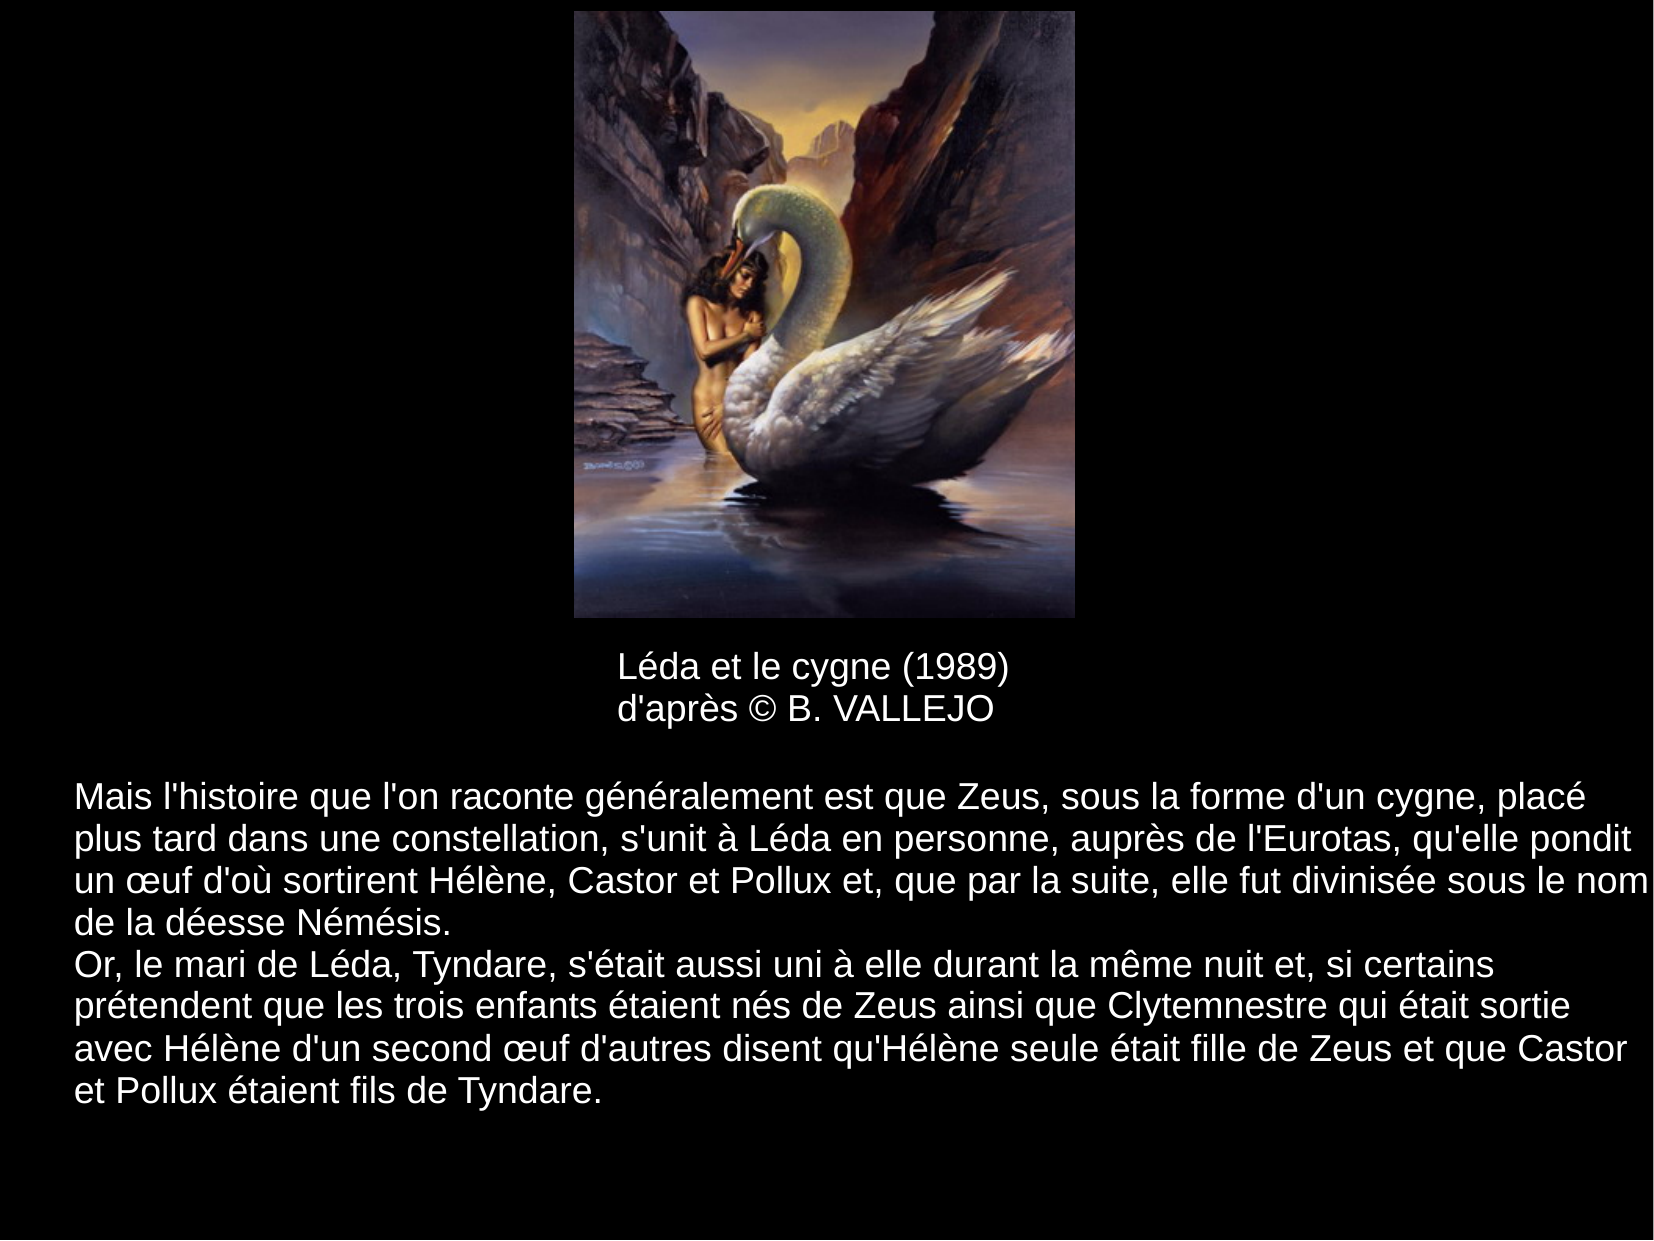

Léda et le cygne (1989)
d'après © B. VALLEJO
Mais l'histoire que l'on raconte généralement est que Zeus, sous la forme d'un cygne, placé plus tard dans une constellation, s'unit à Léda en personne, auprès de l'Eurotas, qu'elle pondit un œuf d'où sortirent Hélène, Castor et Pollux et, que par la suite, elle fut divinisée sous le nom de la déesse Némésis.
Or, le mari de Léda, Tyndare, s'était aussi uni à elle durant la même nuit et, si certains prétendent que les trois enfants étaient nés de Zeus ainsi que Clytemnestre qui était sortie avec Hélène d'un second œuf d'autres disent qu'Hélène seule était fille de Zeus et que Castor et Pollux étaient fils de Tyndare.